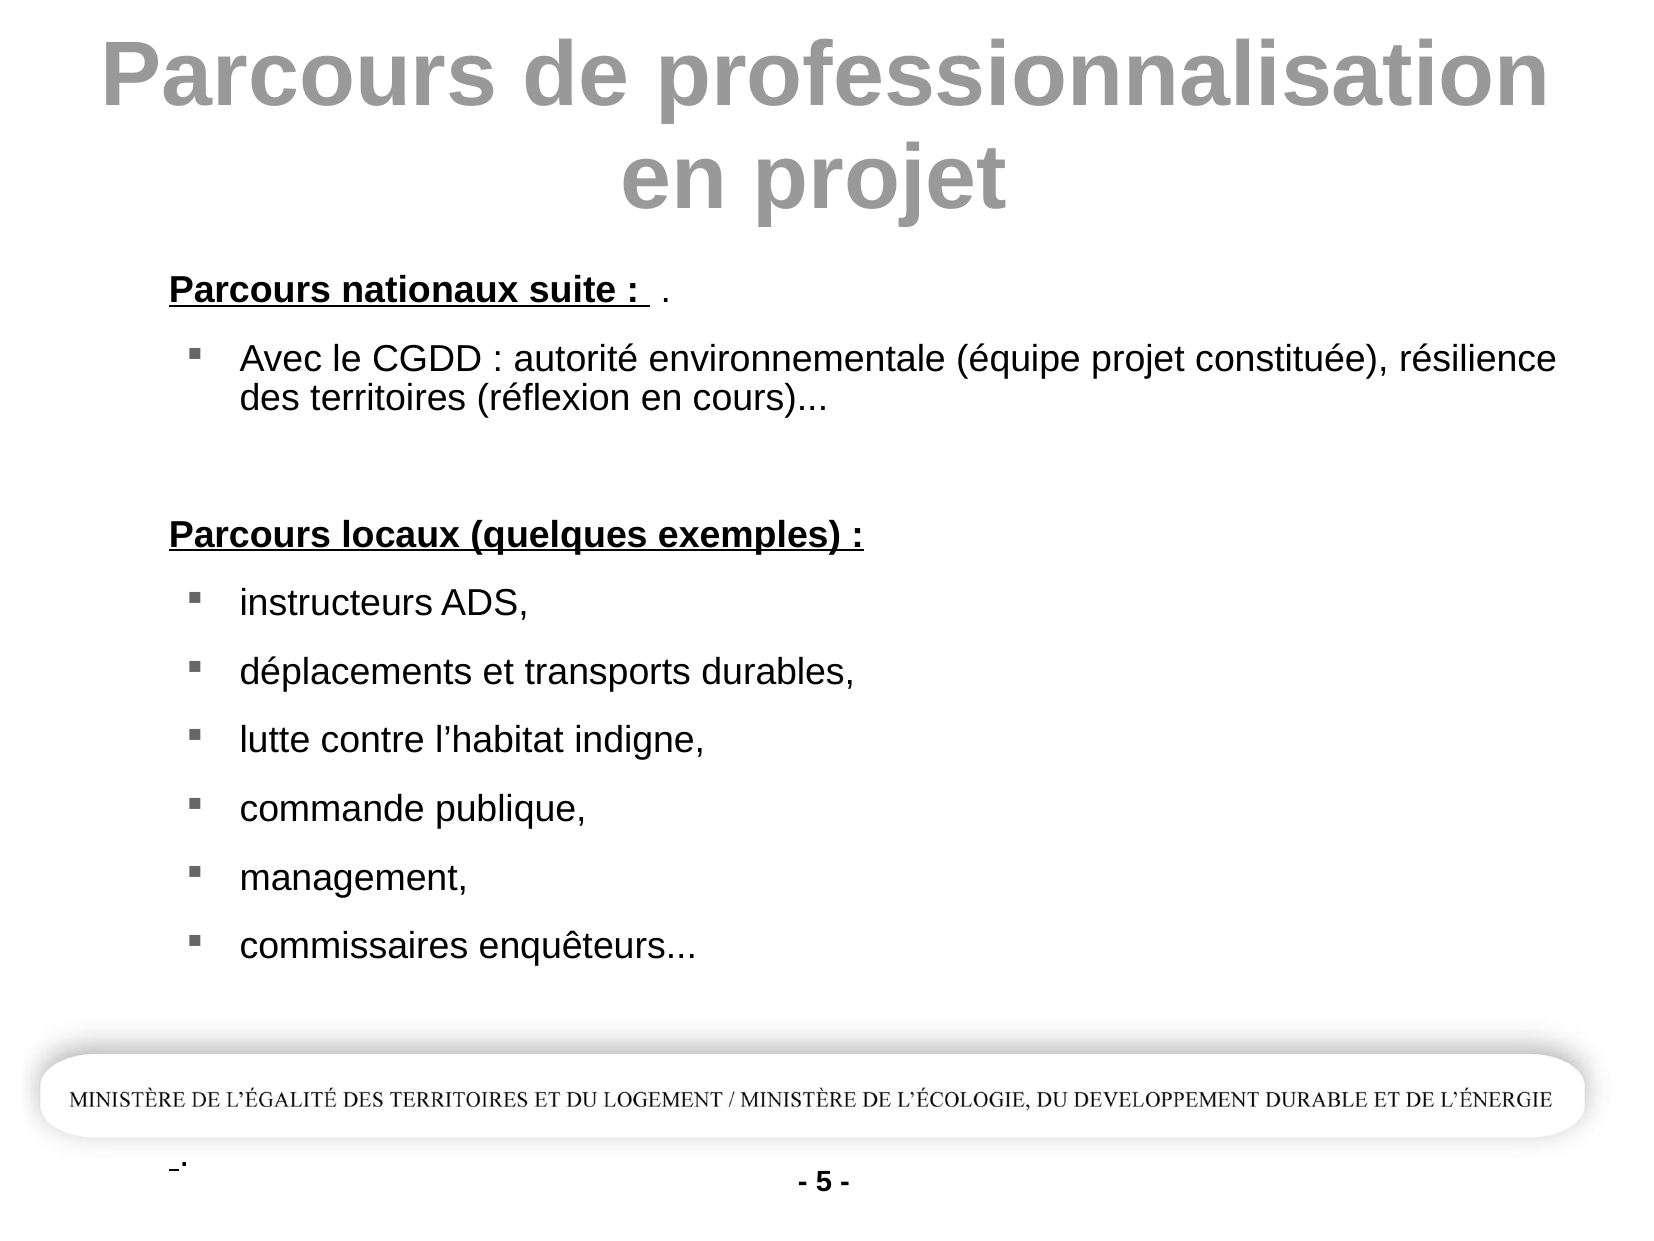

# Parcours de professionnalisation en projet
Parcours nationaux suite : .
Avec le CGDD : autorité environnementale (équipe projet constituée), résilience des territoires (réflexion en cours)...
Parcours locaux (quelques exemples) :
instructeurs ADS,
déplacements et transports durables,
lutte contre l’habitat indigne,
commande publique,
management,
commissaires enquêteurs...
 .